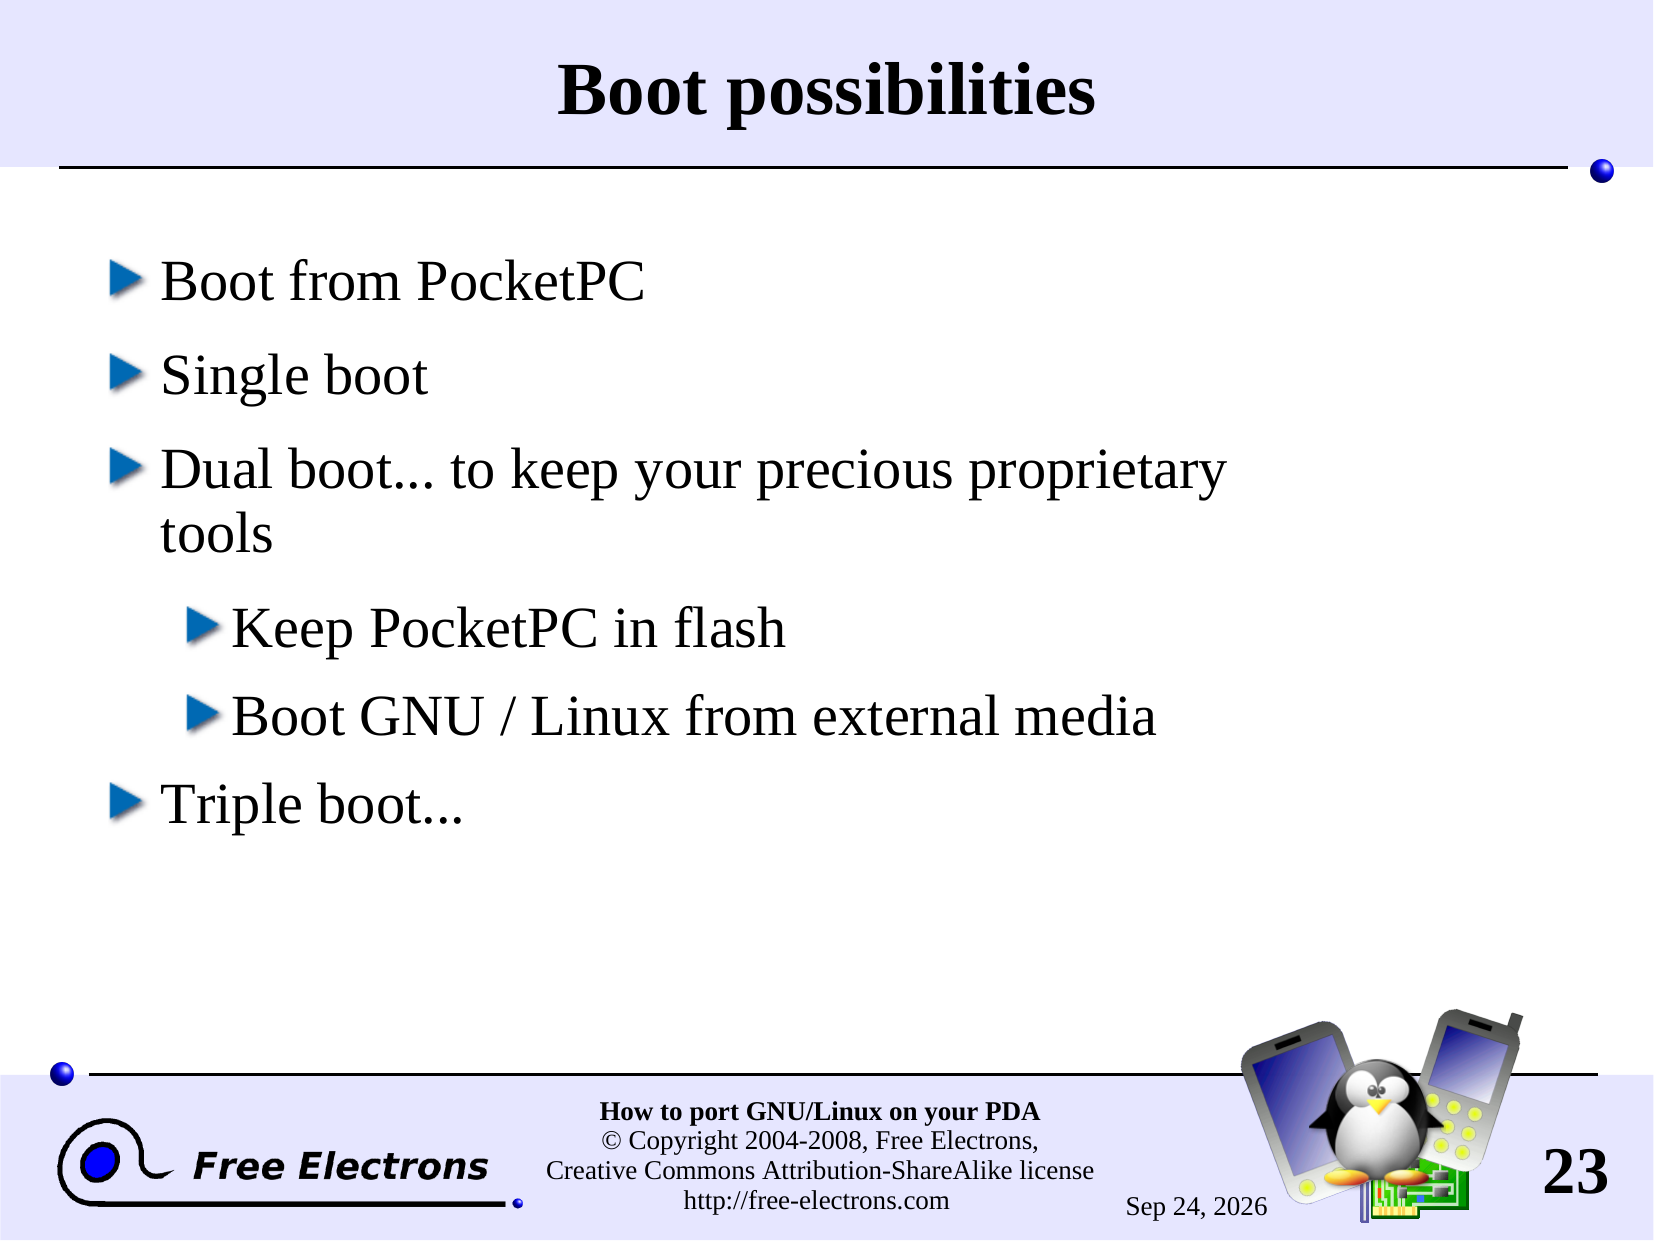

# Boot possibilities
Boot from PocketPC
Single boot
Dual boot... to keep your precious proprietary tools
Keep PocketPC in flash
Boot GNU / Linux from external media
Triple boot...